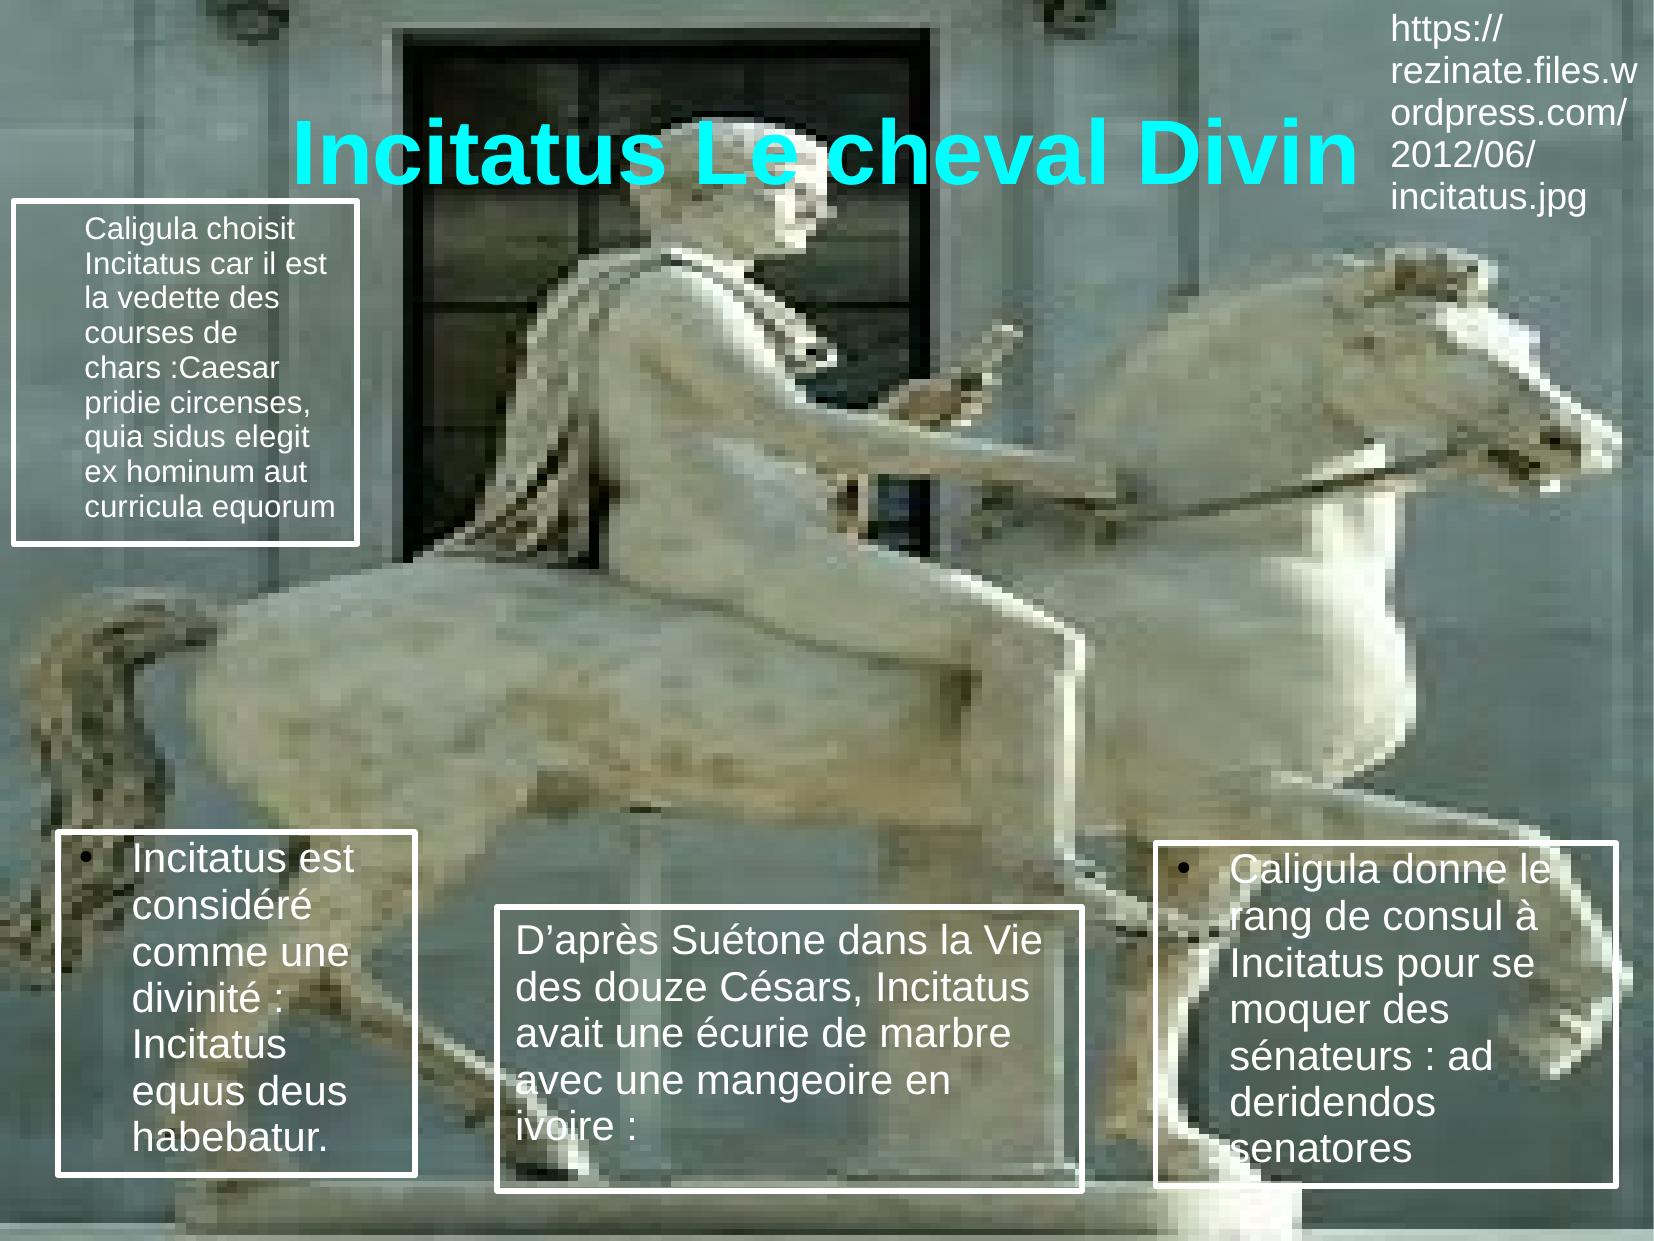

https://rezinate.files.wordpress.com/2012/06/incitatus.jpg
Incitatus Le cheval Divin
Caligula choisit Incitatus car il est la vedette des courses de chars :Caesar pridie circenses, quia sidus elegit ex hominum aut curricula equorum
# Incitatus est considéré comme une divinité : Incitatus equus deus habebatur.
Caligula donne le rang de consul à Incitatus pour se moquer des sénateurs : ad deridendos senatores
D’après Suétone dans la Vie des douze Césars, Incitatus avait une écurie de marbre avec une mangeoire en ivoire :